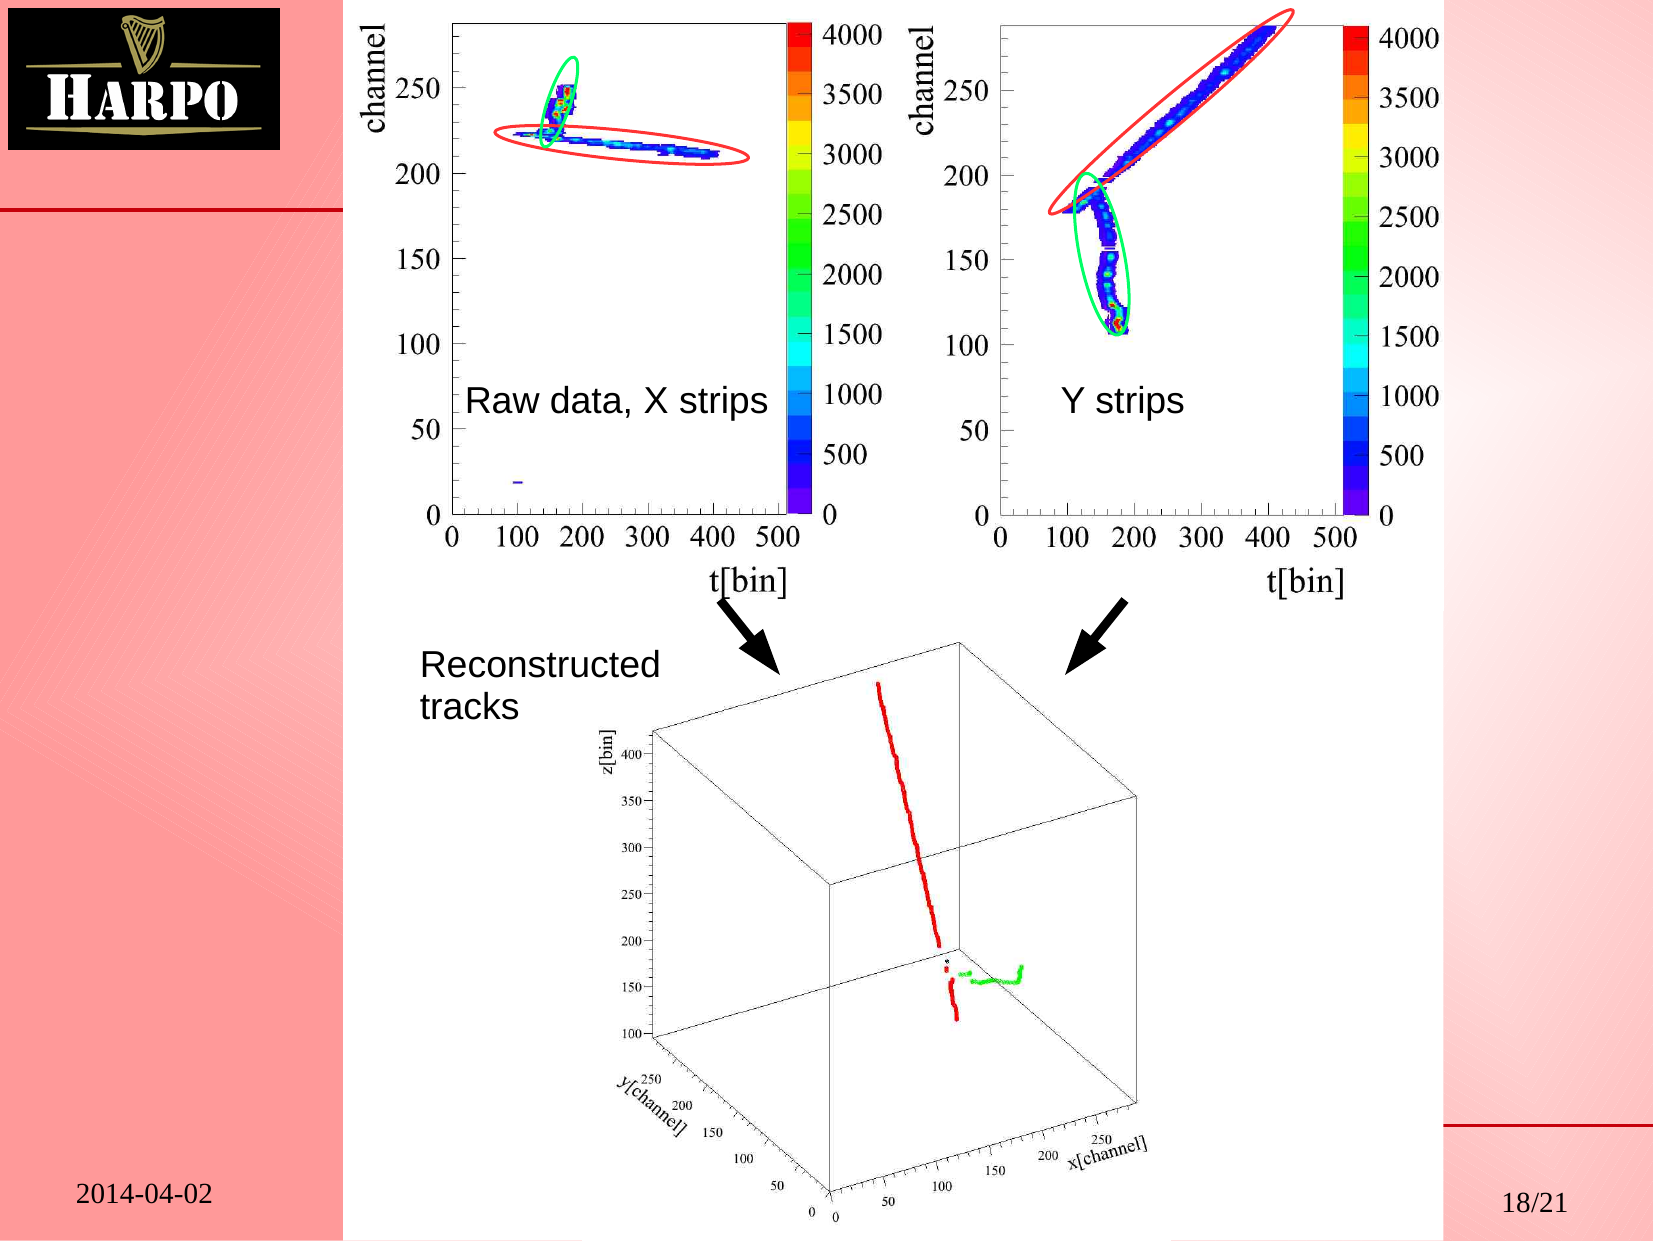

Raw data, X strips Y strips
Reconstructed tracks
Colloque Grands Instruments: HARPOPhilippe GROS
2014-04-02
18